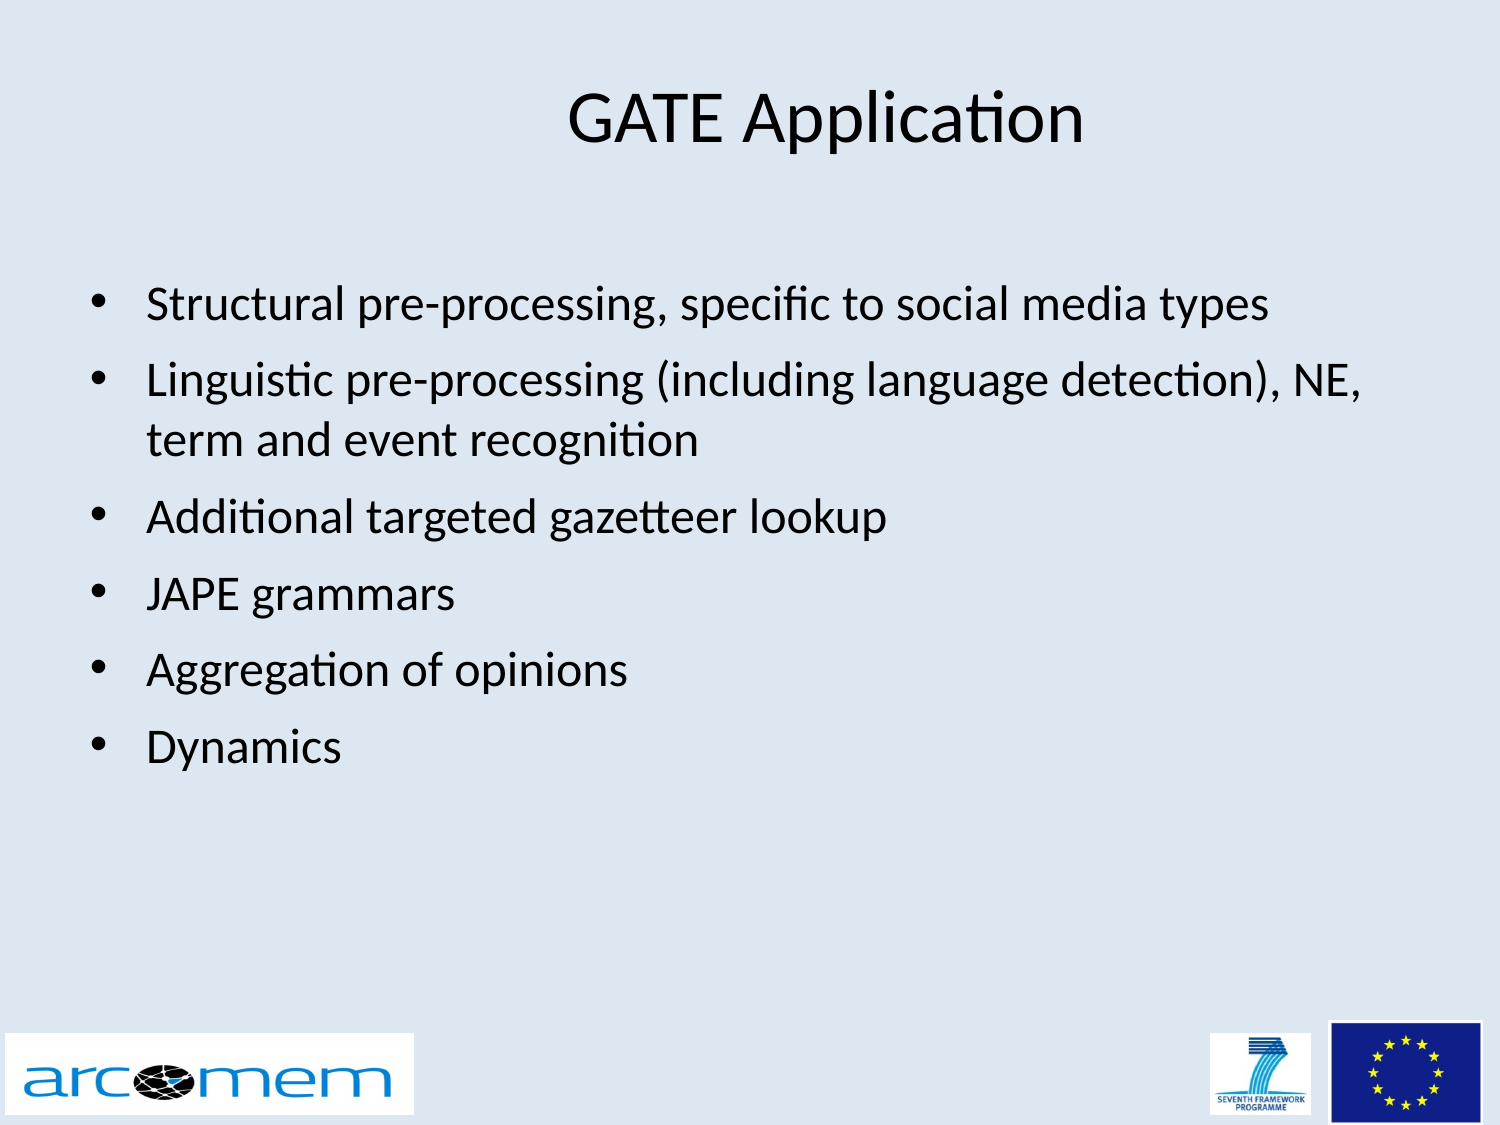

# GATE Application
Structural pre-processing, specific to social media types
Linguistic pre-processing (including language detection), NE, term and event recognition
Additional targeted gazetteer lookup
JAPE grammars
Aggregation of opinions
Dynamics